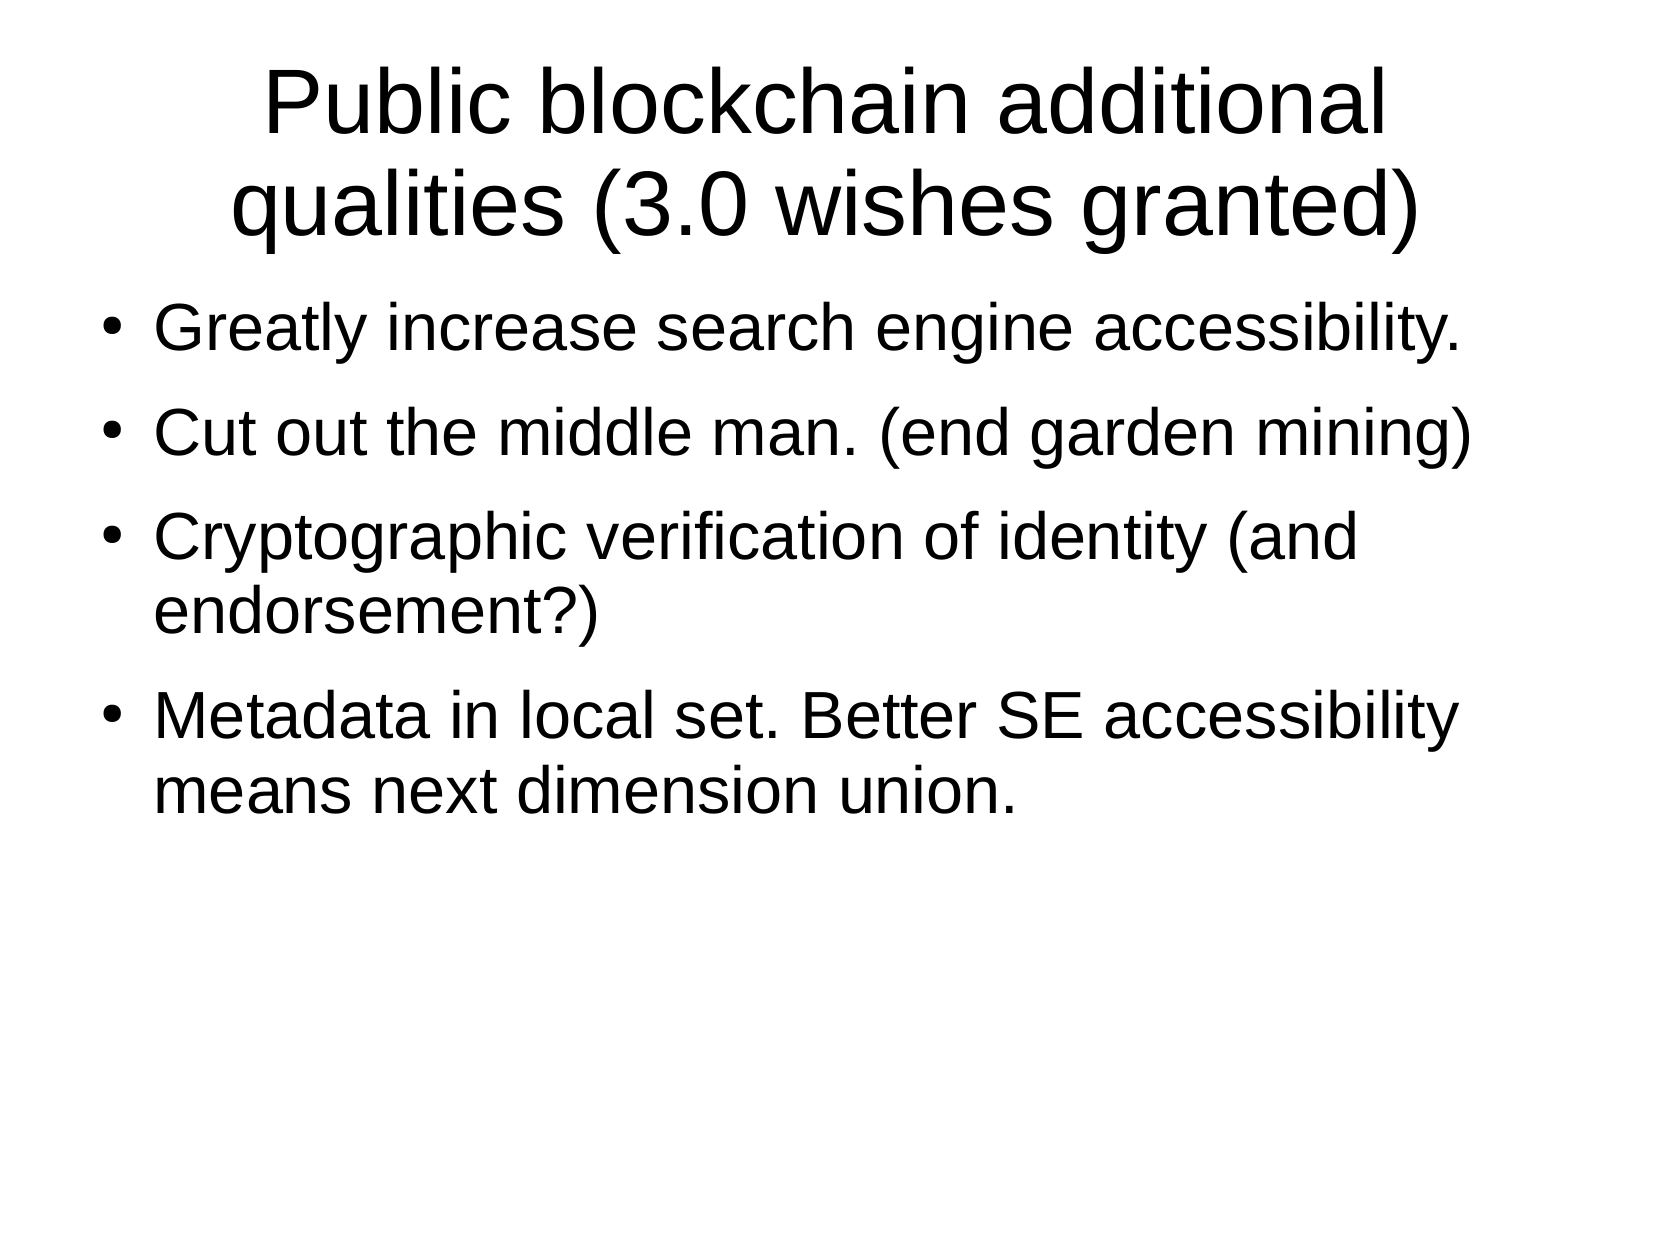

# Public blockchain additional qualities (3.0 wishes granted)
Greatly increase search engine accessibility.
Cut out the middle man. (end garden mining)
Cryptographic verification of identity (and endorsement?)
Metadata in local set. Better SE accessibility means next dimension union.